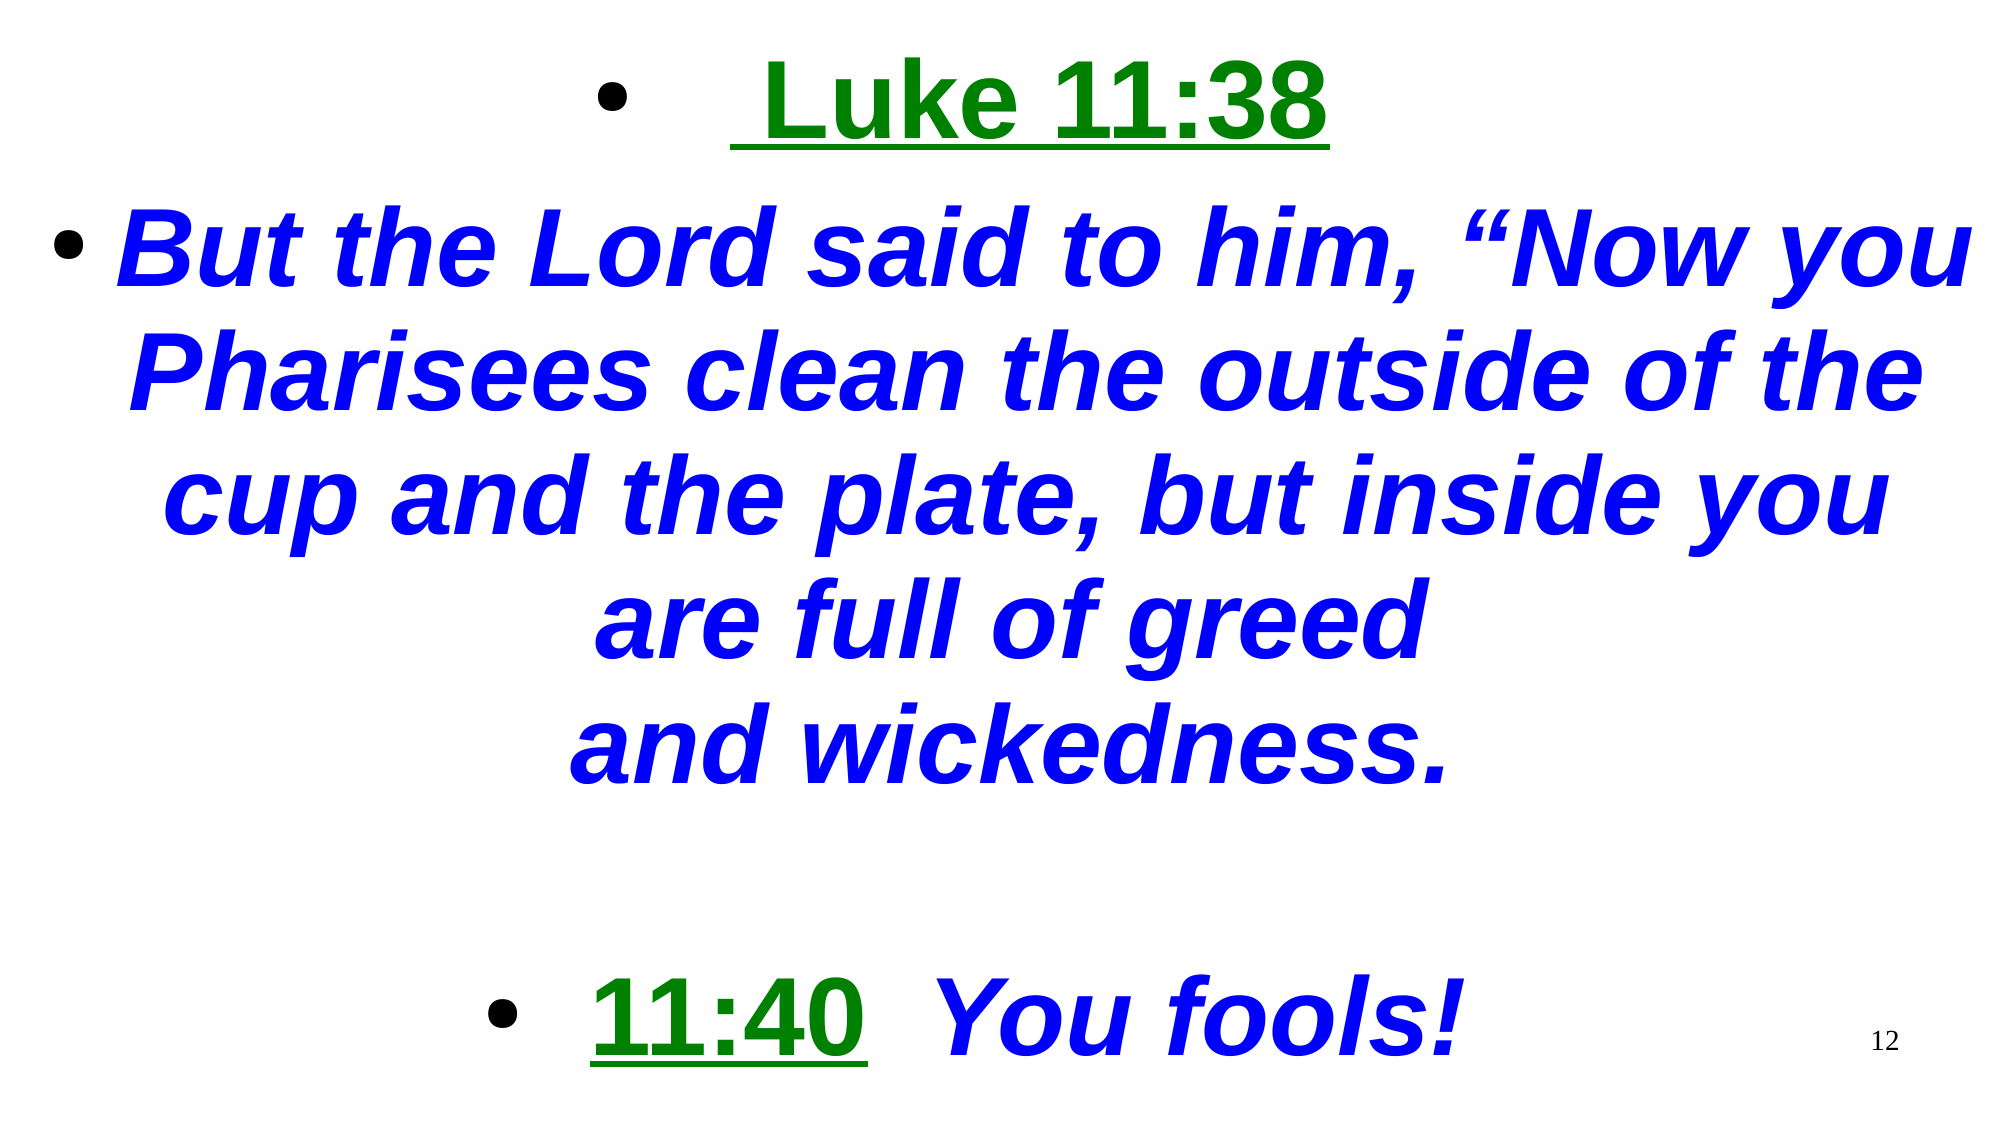

# Luke 11:38
 But the Lord said to him, “Now you Pharisees clean the outside of the cup and the plate, but inside you are full of greed
and wickedness.
11:40  You fools!
12